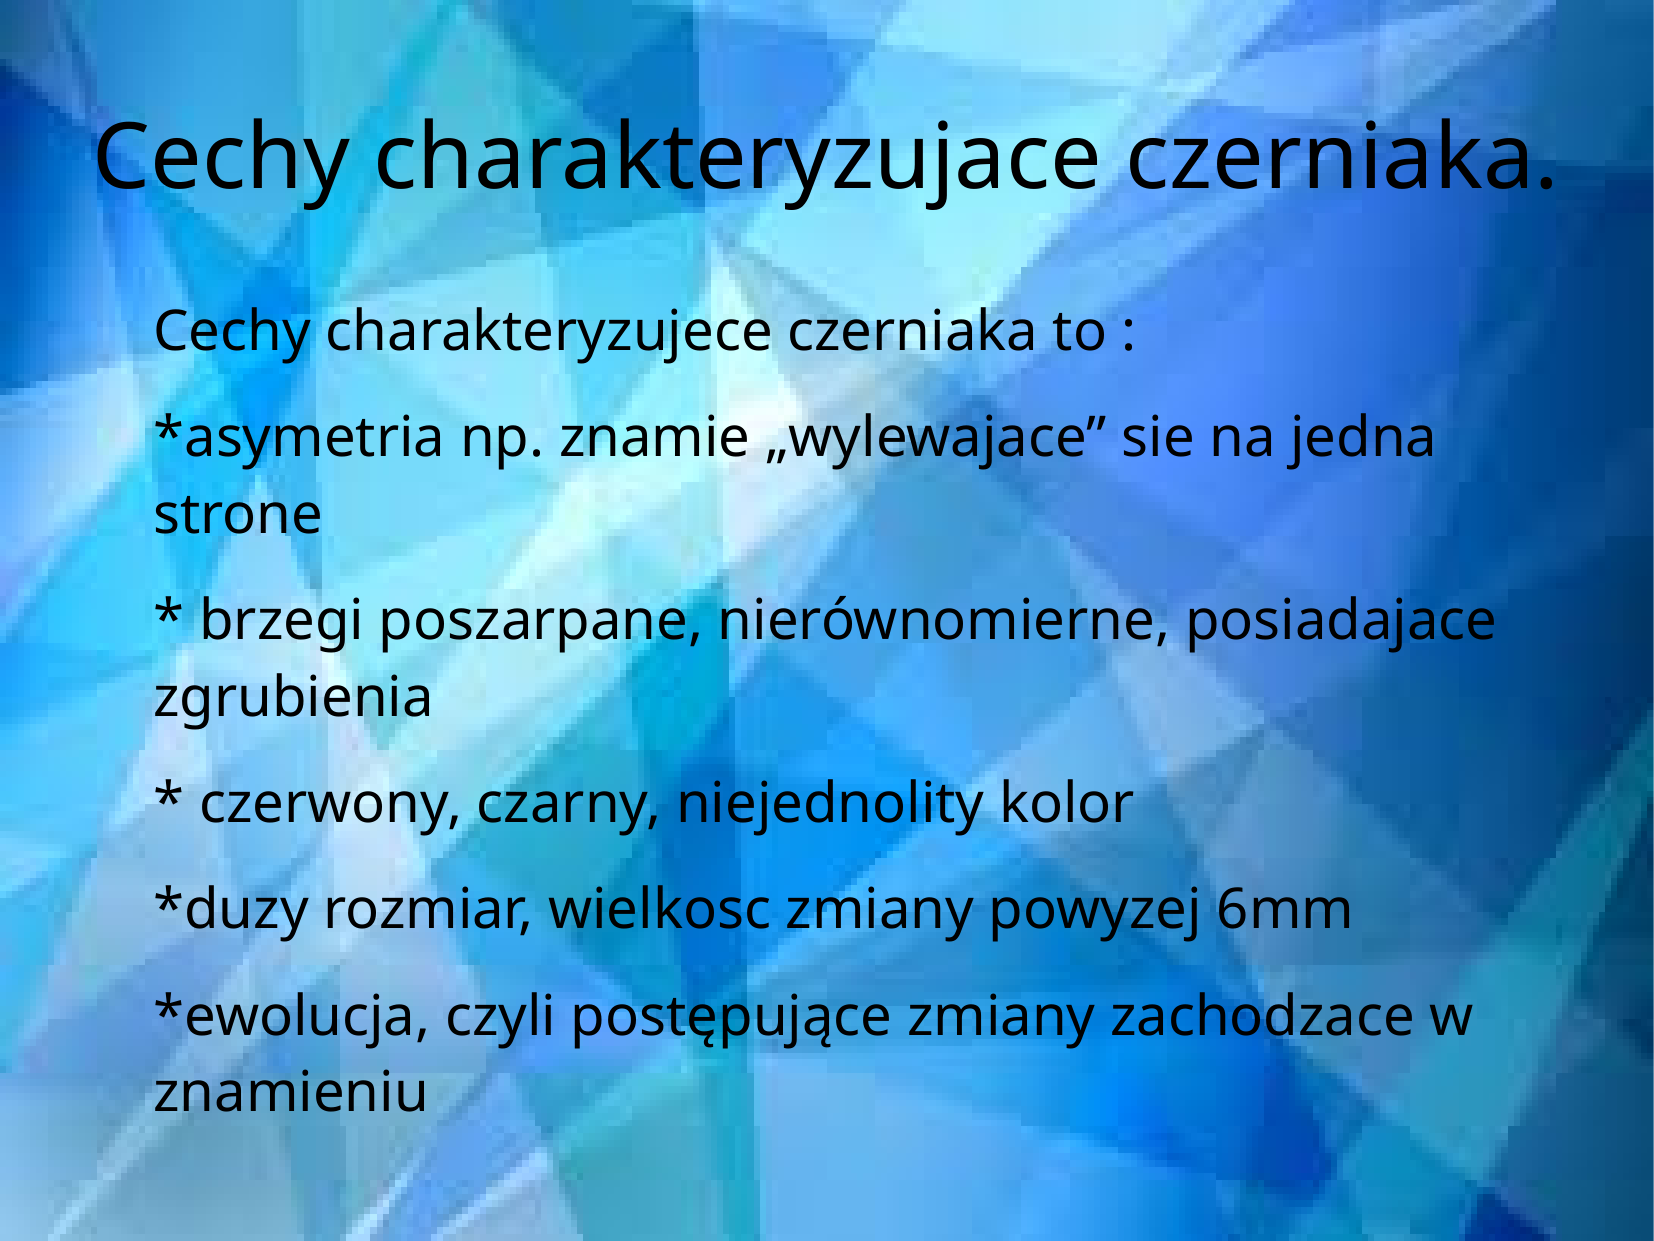

# Cechy charakteryzujace czerniaka.
Cechy charakteryzujece czerniaka to :
*asymetria np. znamie „wylewajace” sie na jedna strone
* brzegi poszarpane, nierównomierne, posiadajace zgrubienia
* czerwony, czarny, niejednolity kolor
*duzy rozmiar, wielkosc zmiany powyzej 6mm
*ewolucja, czyli postępujące zmiany zachodzace w znamieniu